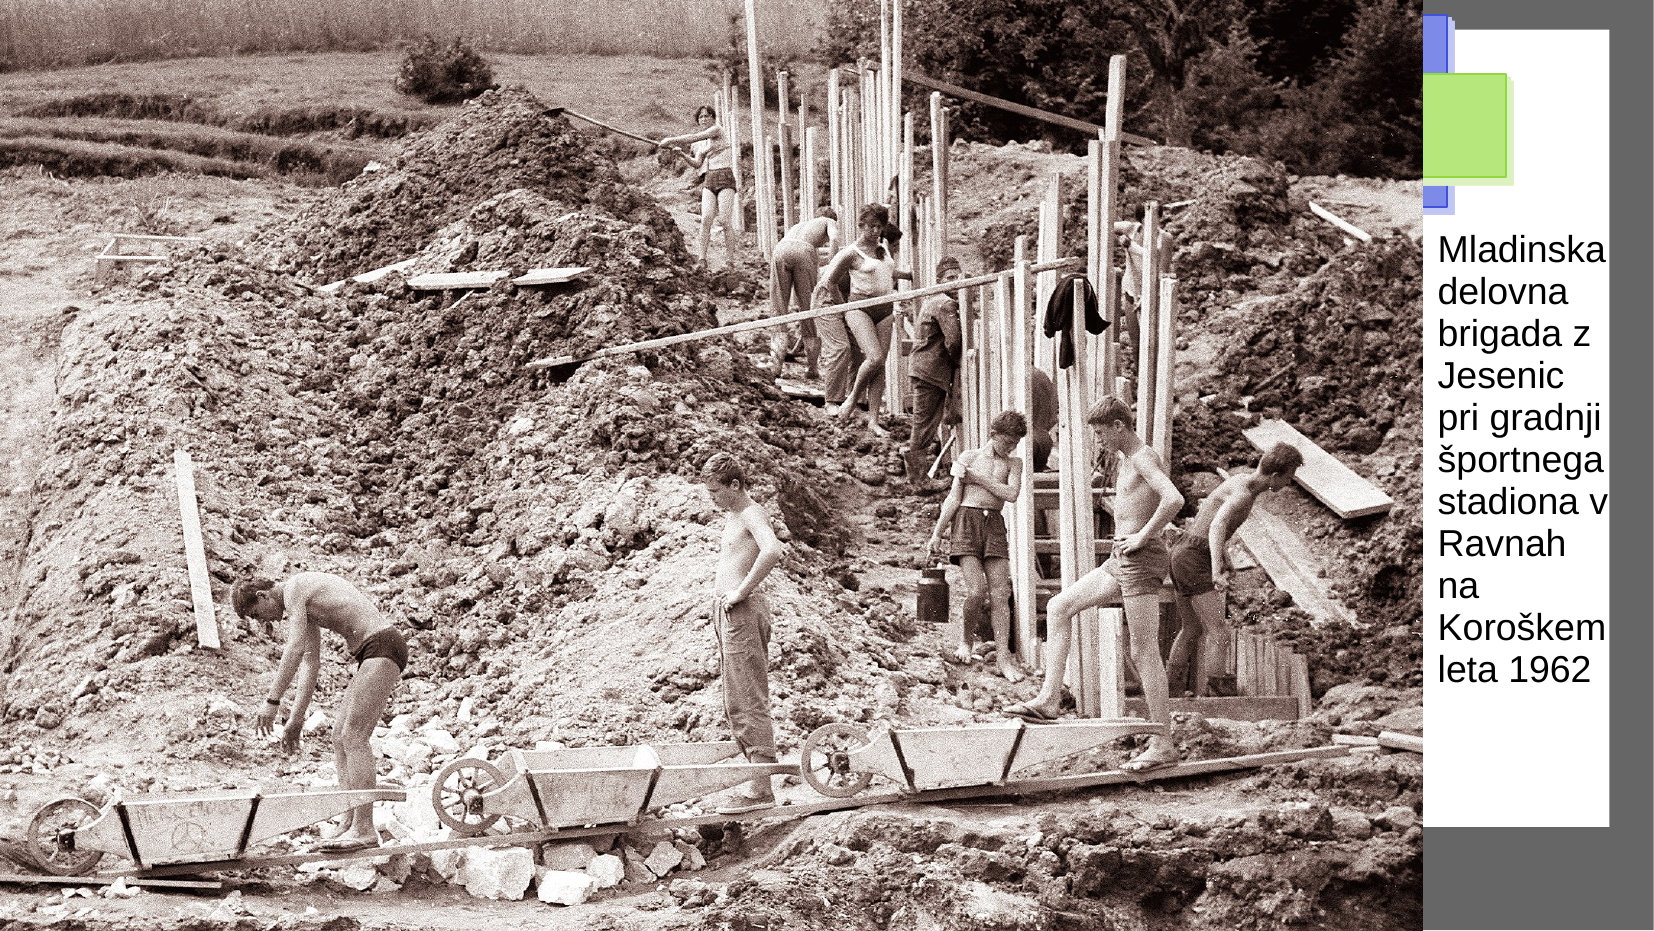

#
Mladinska delovna brigada z Jesenic pri gradnji športnega stadiona v Ravnah na Koroškem leta 1962